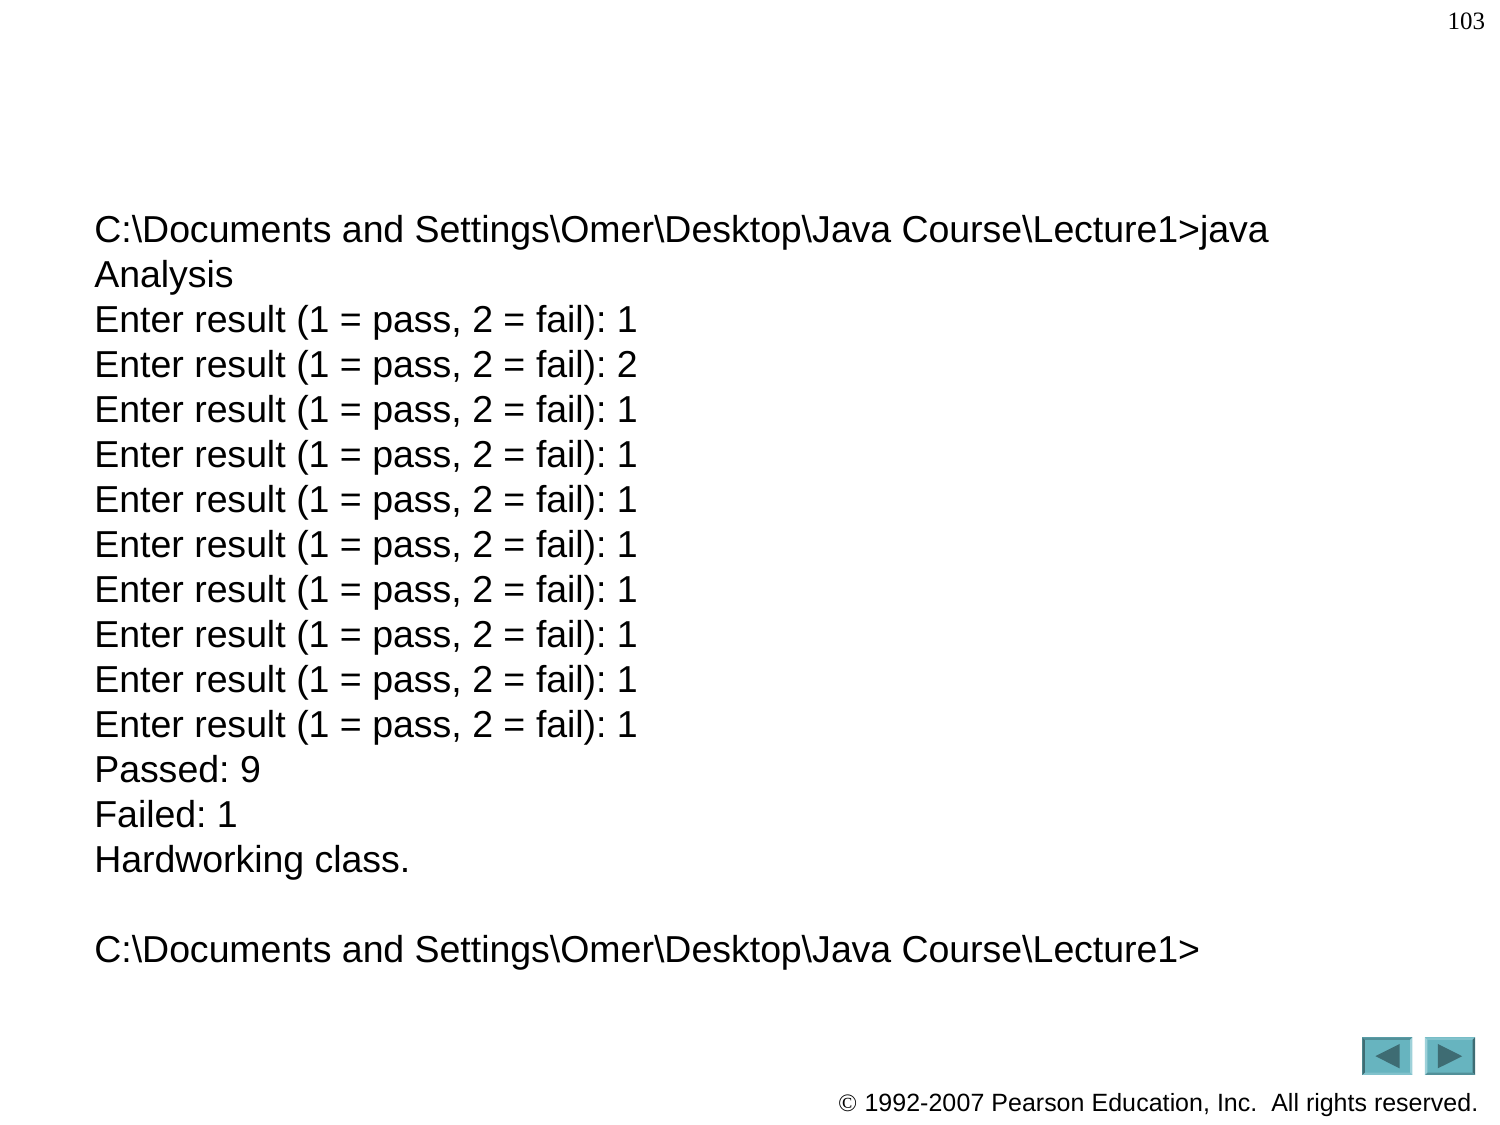

103
C:\Documents and Settings\Omer\Desktop\Java Course\Lecture1>java Analysis
Enter result (1 = pass, 2 = fail): 1
Enter result (1 = pass, 2 = fail): 2
Enter result (1 = pass, 2 = fail): 1
Enter result (1 = pass, 2 = fail): 1
Enter result (1 = pass, 2 = fail): 1
Enter result (1 = pass, 2 = fail): 1
Enter result (1 = pass, 2 = fail): 1
Enter result (1 = pass, 2 = fail): 1
Enter result (1 = pass, 2 = fail): 1
Enter result (1 = pass, 2 = fail): 1
Passed: 9
Failed: 1
Hardworking class.
C:\Documents and Settings\Omer\Desktop\Java Course\Lecture1>